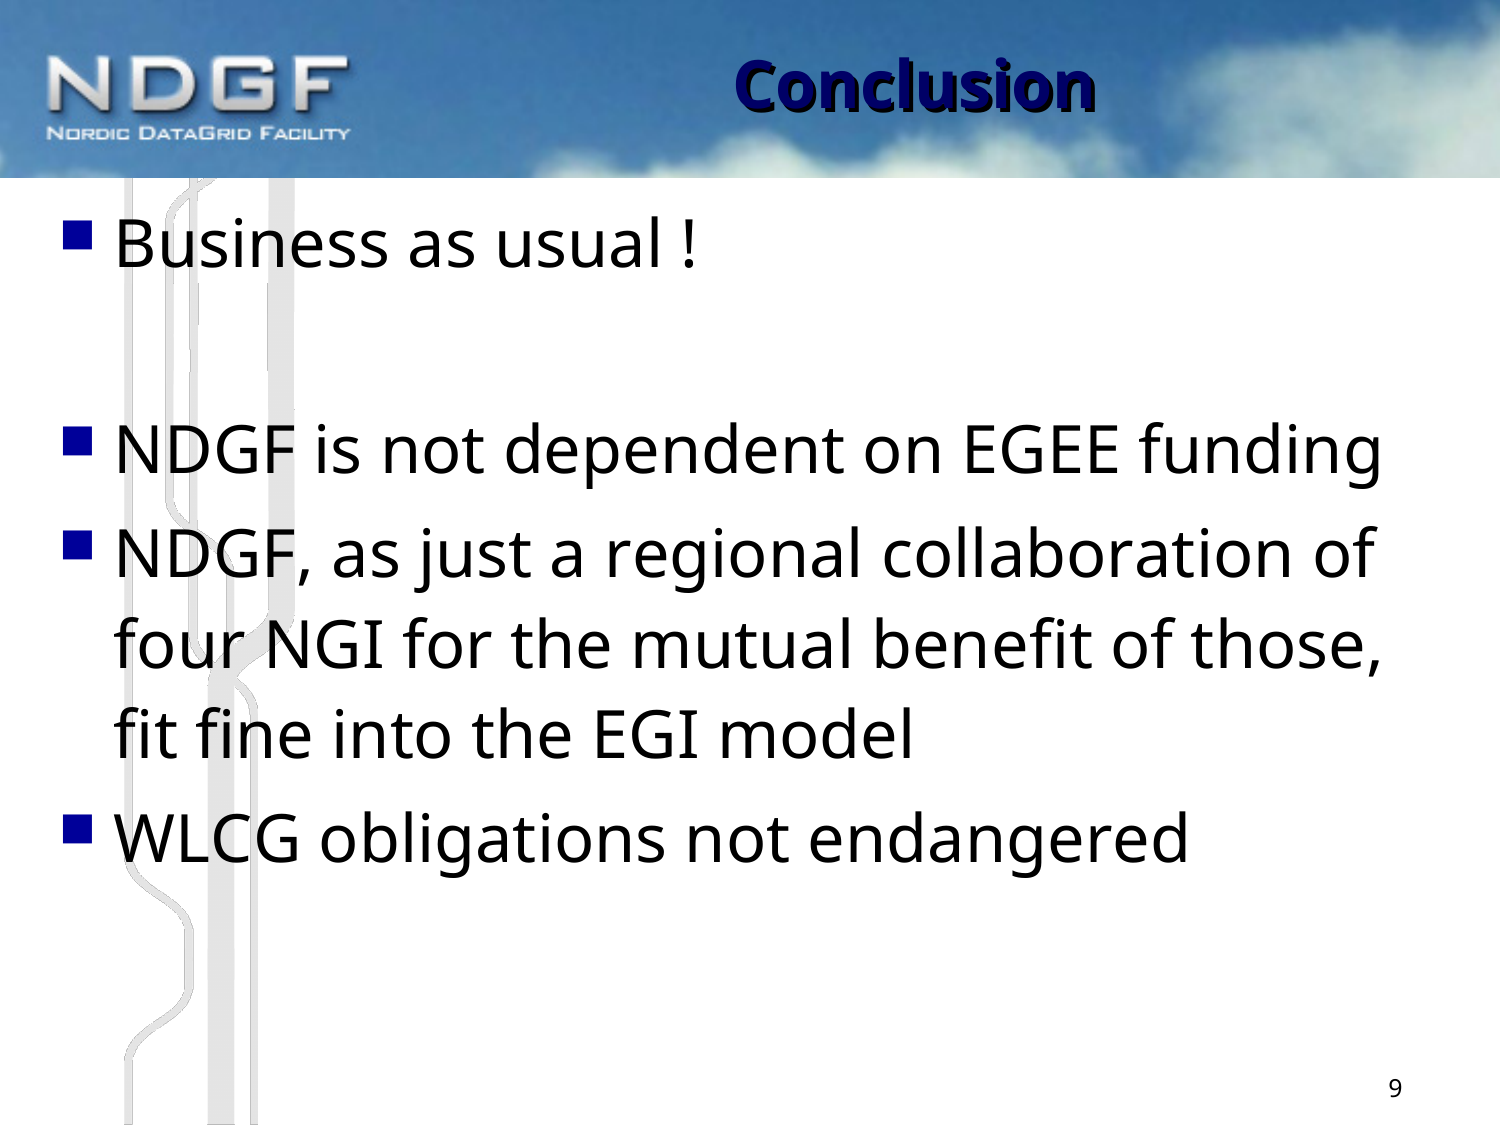

# Conclusion
Business as usual !
NDGF is not dependent on EGEE funding
NDGF, as just a regional collaboration of four NGI for the mutual benefit of those, fit fine into the EGI model
WLCG obligations not endangered
9